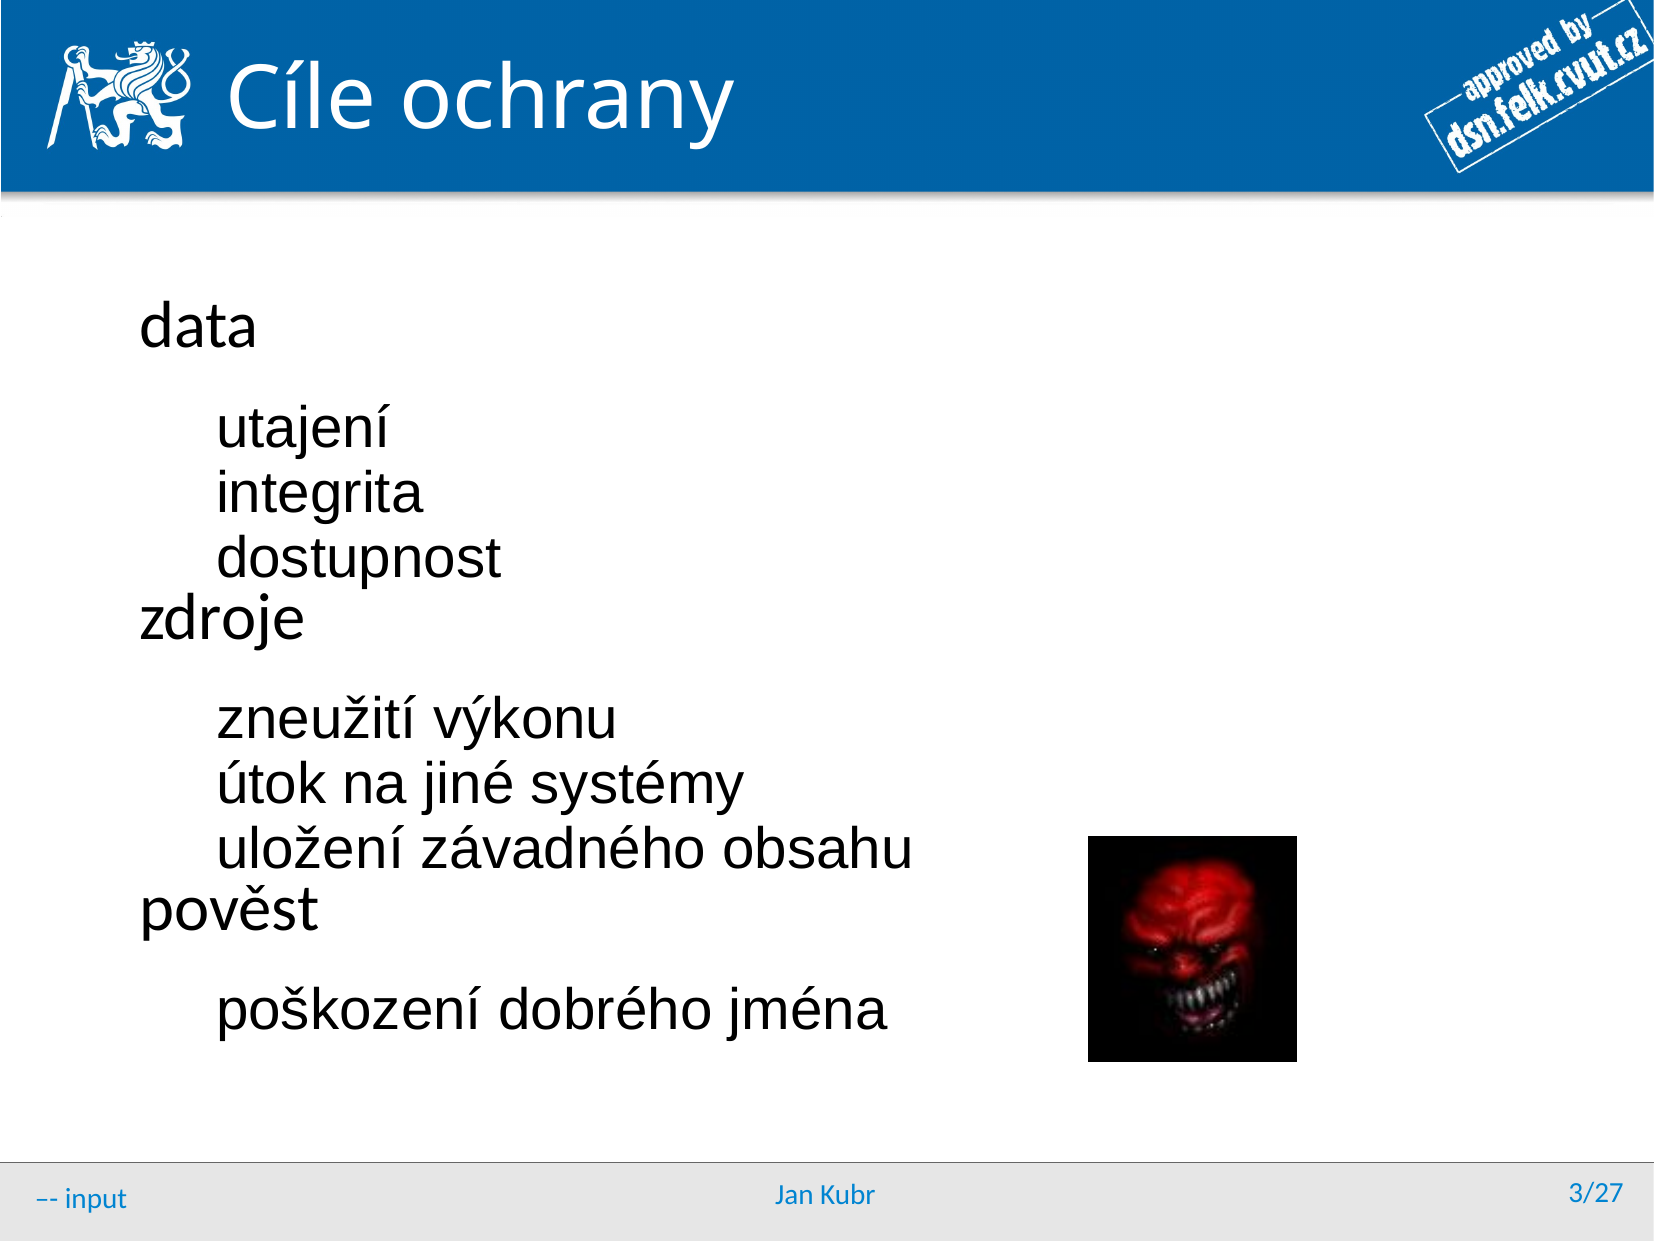

# Cíle ochrany
data
utajení
integrita
dostupnost
zdroje
zneužití výkonu
útok na jiné systémy
uložení závadného obsahu
pověst
poškození dobrého jména
3
Jan Kubr
02/2006